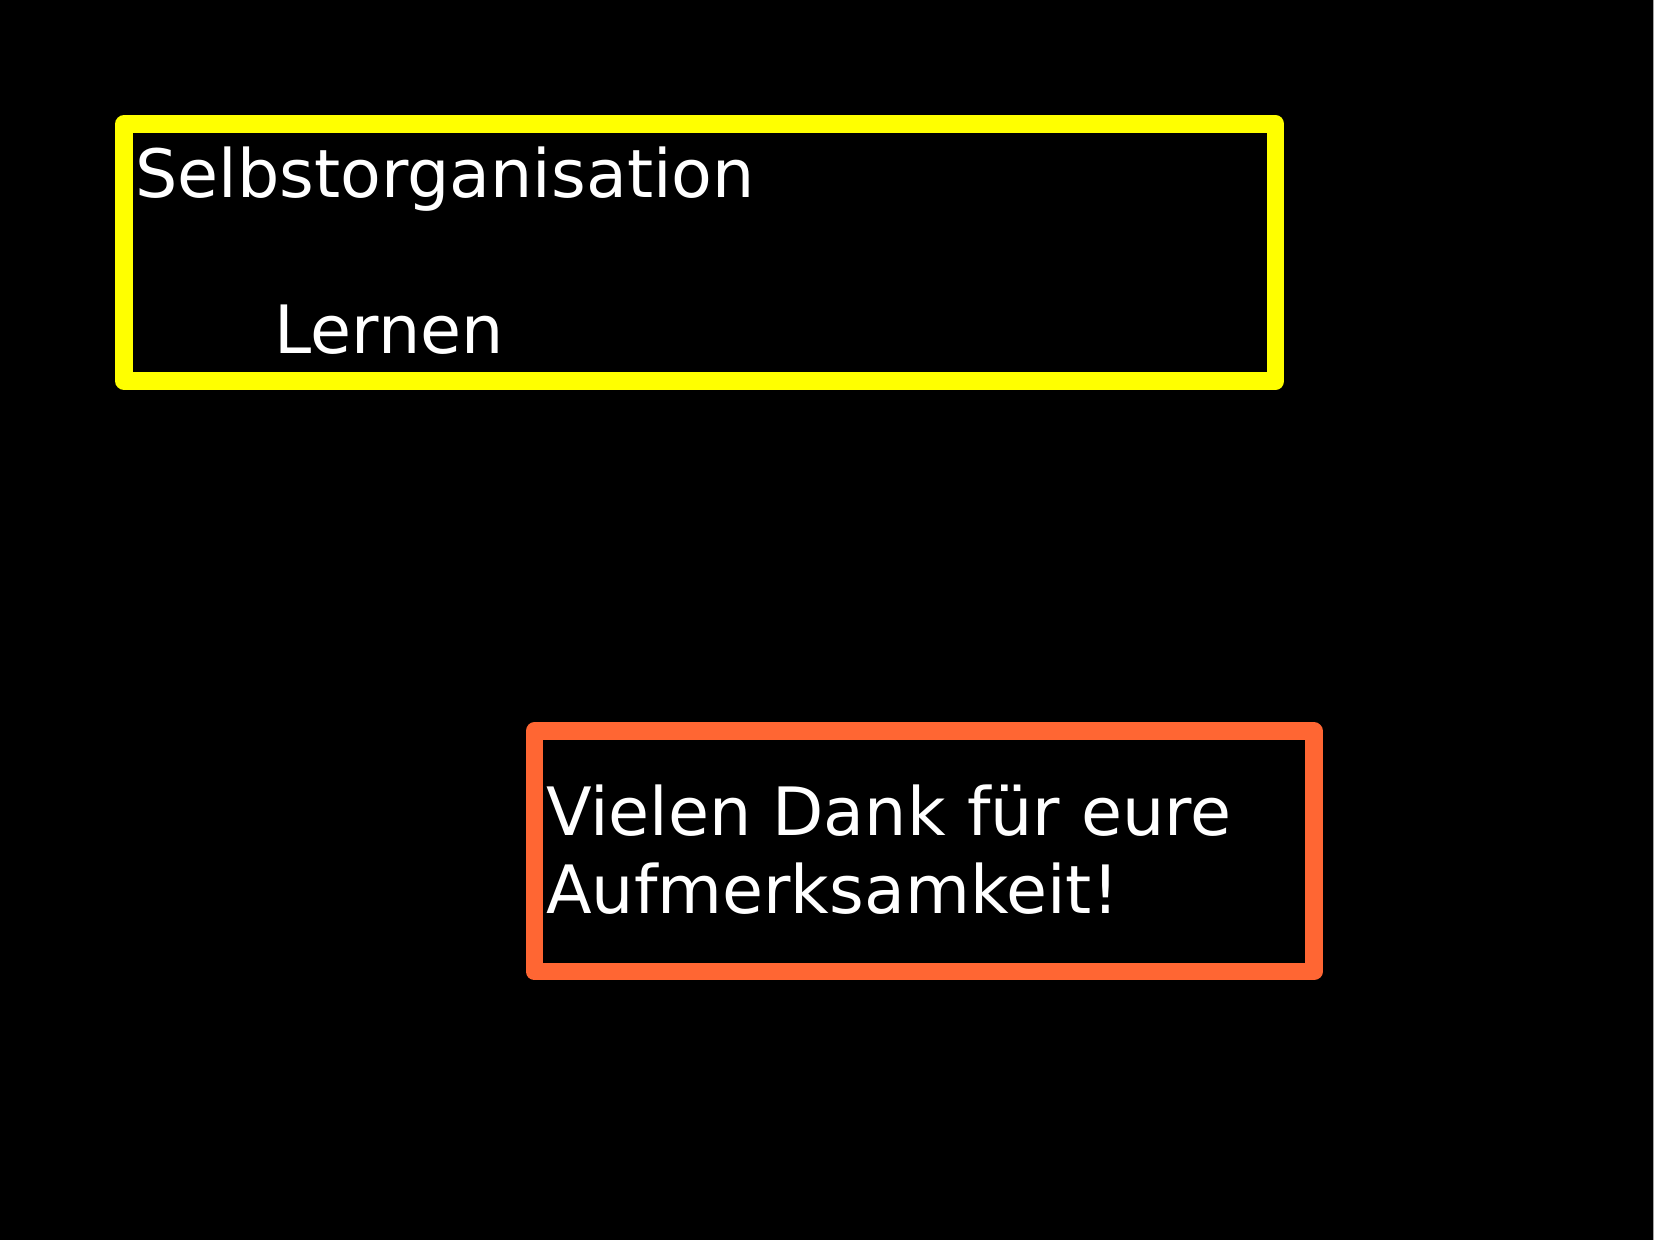

Selbstorganisation ist die höchste Stufe der Professionalität des Lernen
Vielen Dank für eure Aufmerksamkeit!